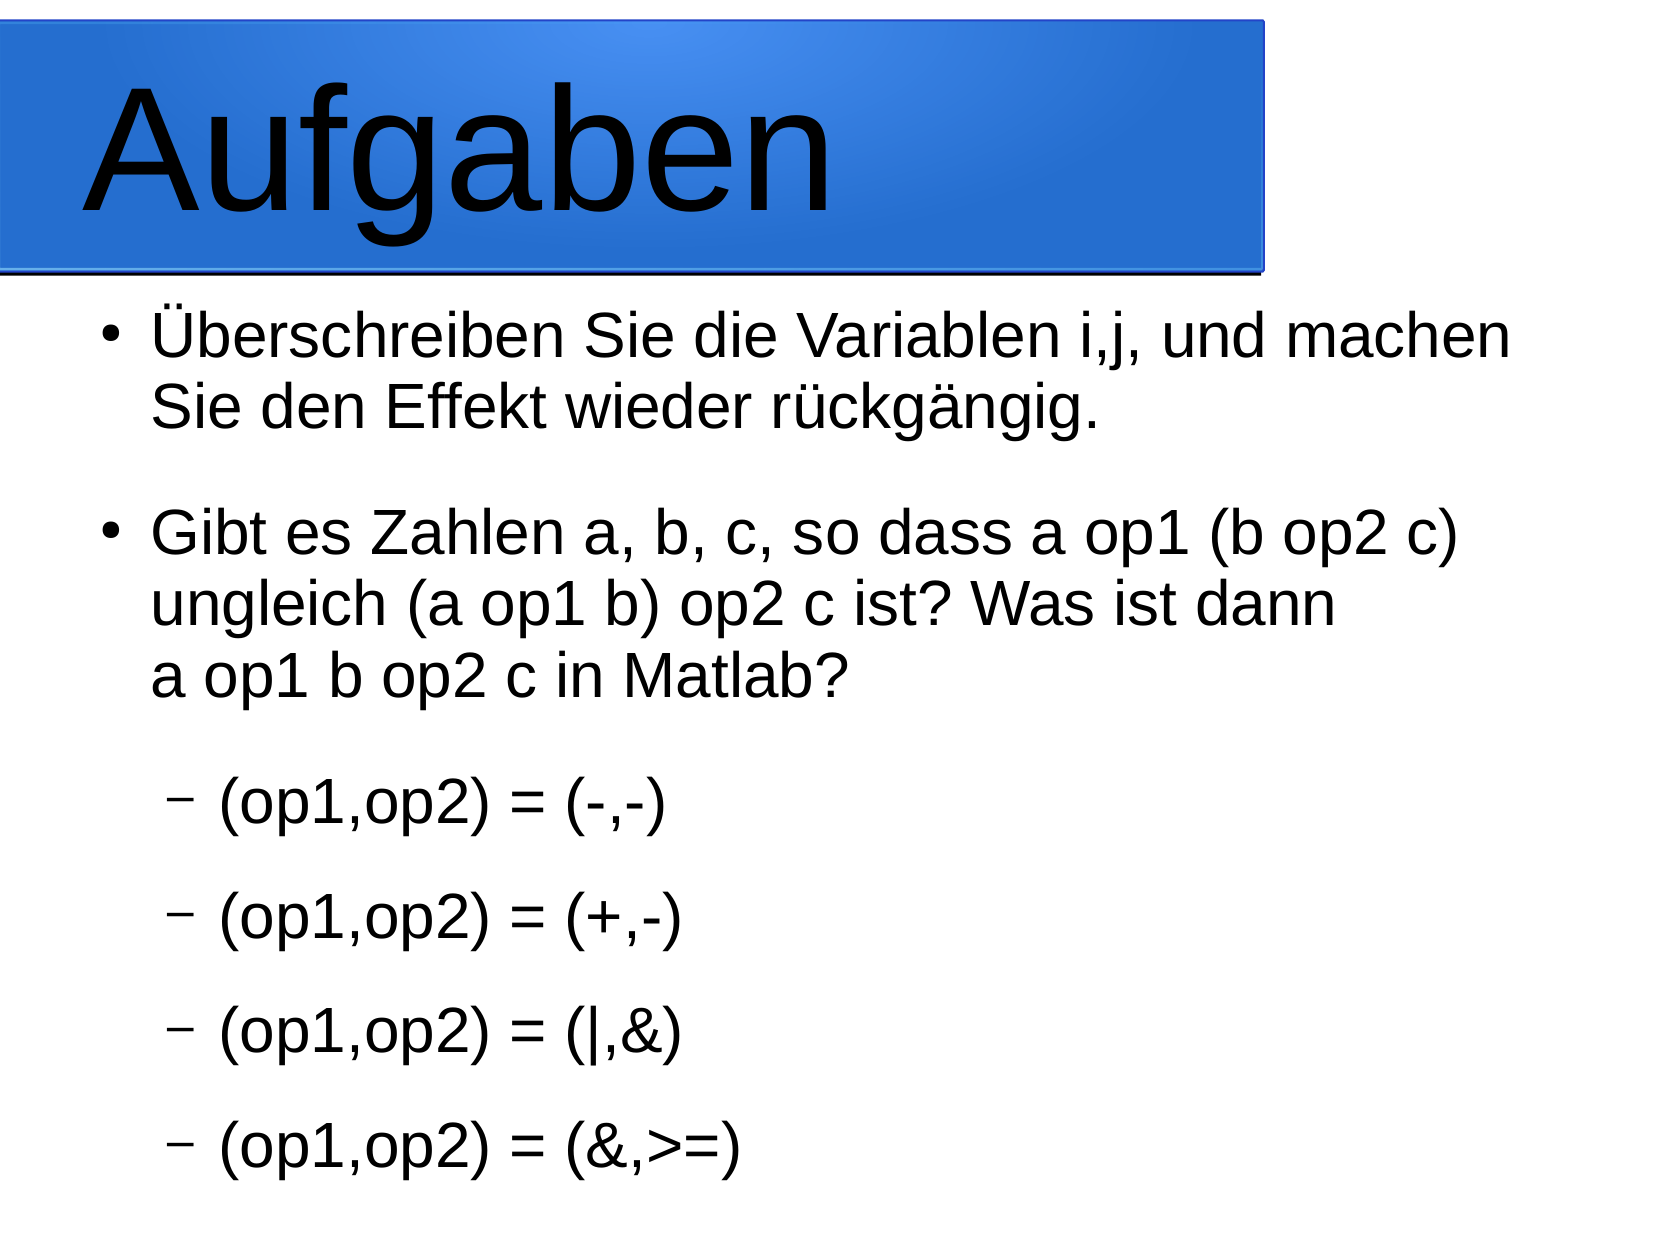

# Aufgaben
Überschreiben Sie die Variablen i,j, und machen Sie den Effekt wieder rückgängig.
Gibt es Zahlen a, b, c, so dass a op1 (b op2 c) ungleich (a op1 b) op2 c ist? Was ist dann
a op1 b op2 c in Matlab?
(op1,op2) = (-,-)
(op1,op2) = (+,-)
(op1,op2) = (|,&)
(op1,op2) = (&,>=)